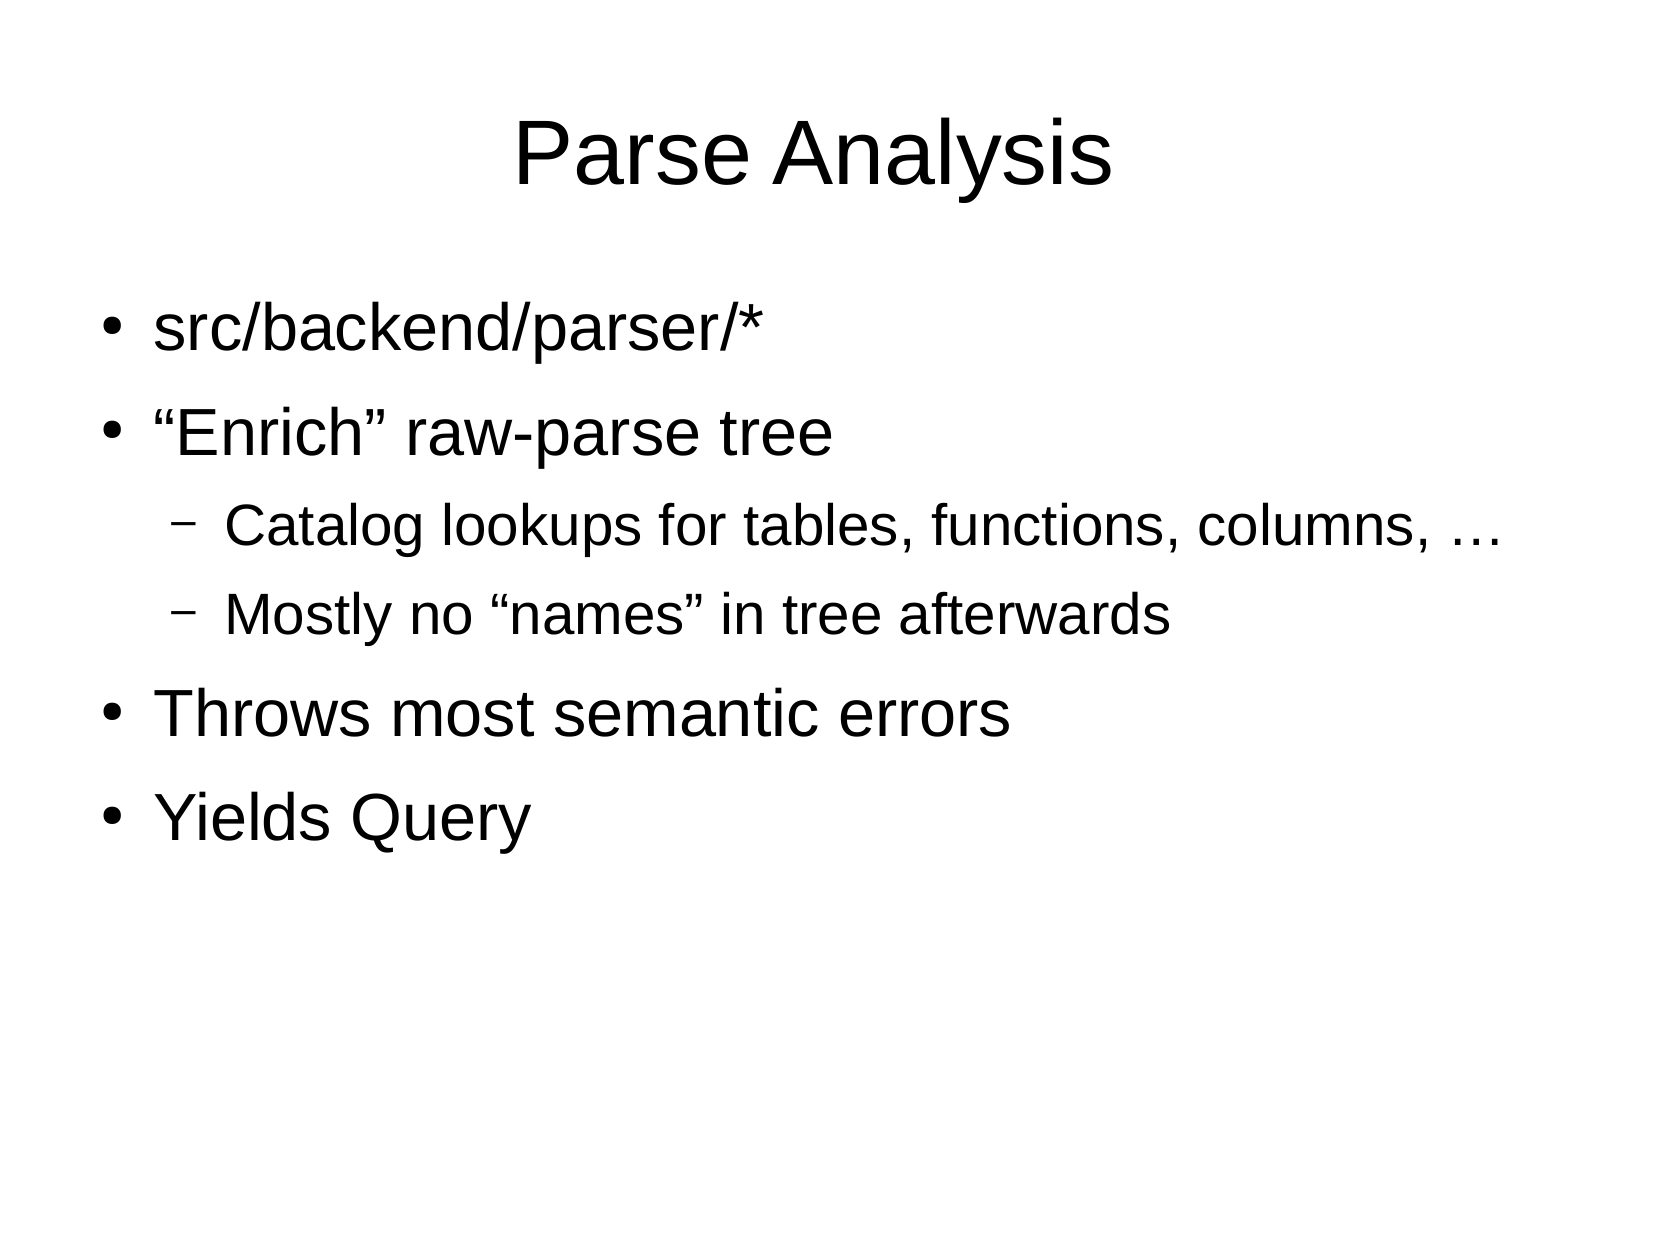

# Parse Analysis
src/backend/parser/*
“Enrich” raw-parse tree
Catalog lookups for tables, functions, columns, …
Mostly no “names” in tree afterwards
Throws most semantic errors
Yields Query